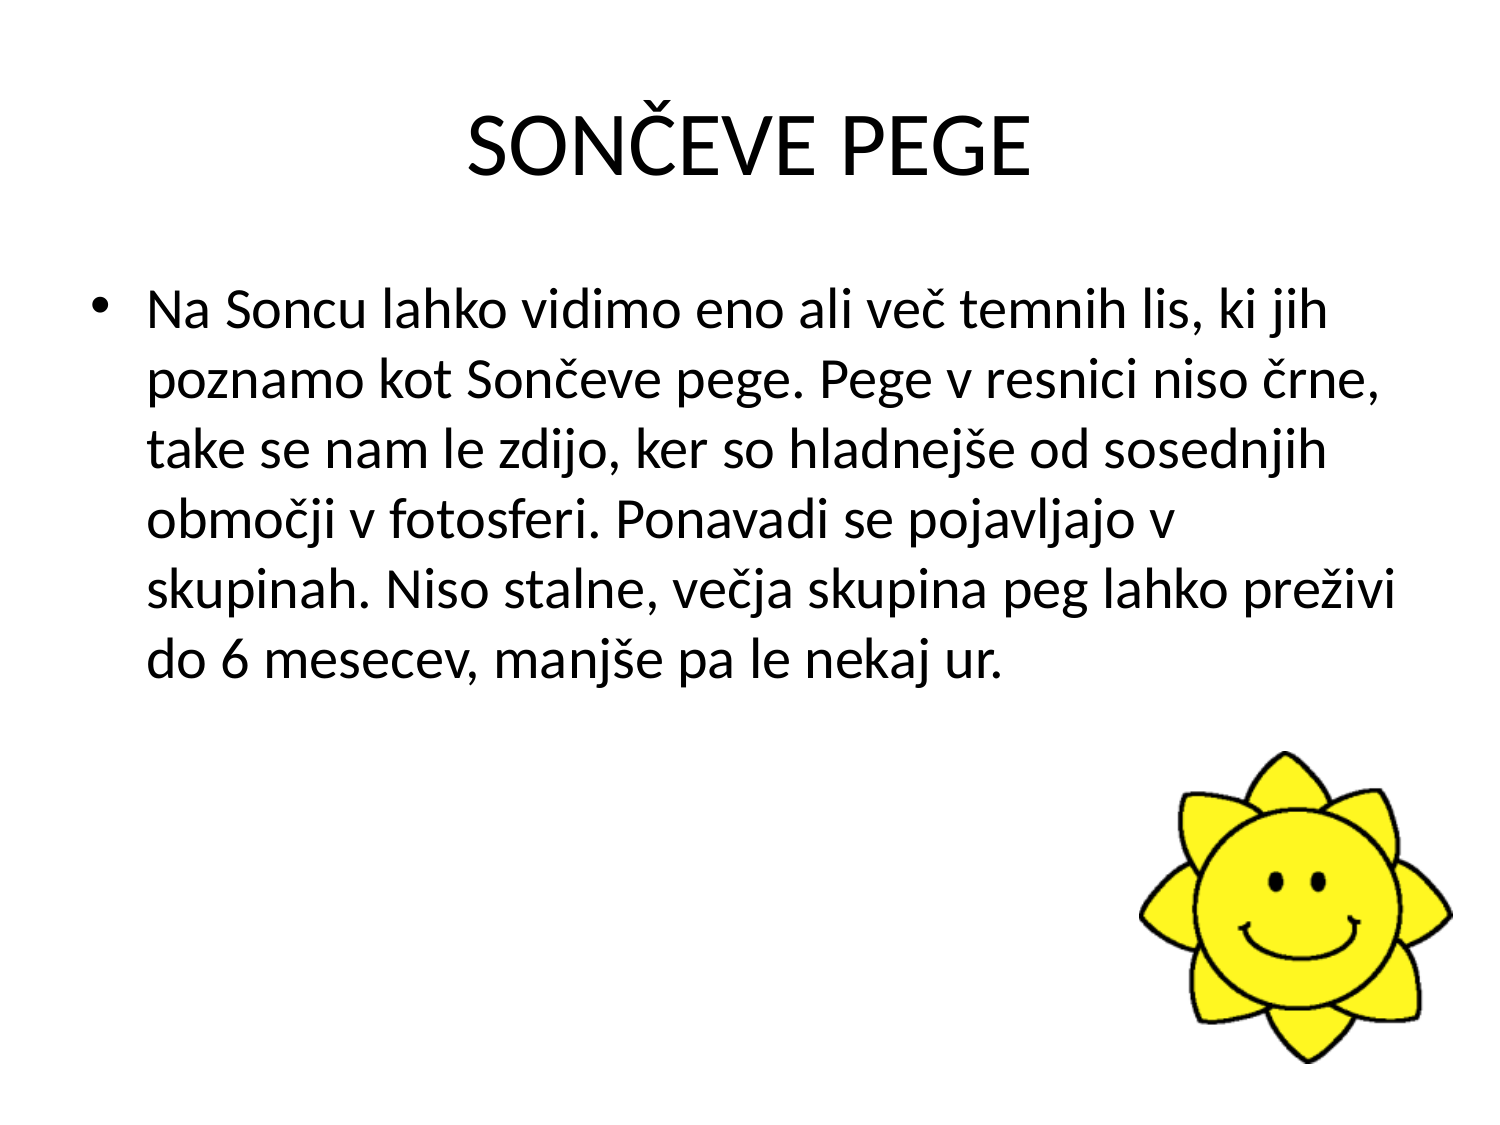

# SONČEVE PEGE
Na Soncu lahko vidimo eno ali več temnih lis, ki jih poznamo kot Sončeve pege. Pege v resnici niso črne, take se nam le zdijo, ker so hladnejše od sosednjih območji v fotosferi. Ponavadi se pojavljajo v skupinah. Niso stalne, večja skupina peg lahko preživi do 6 mesecev, manjše pa le nekaj ur.